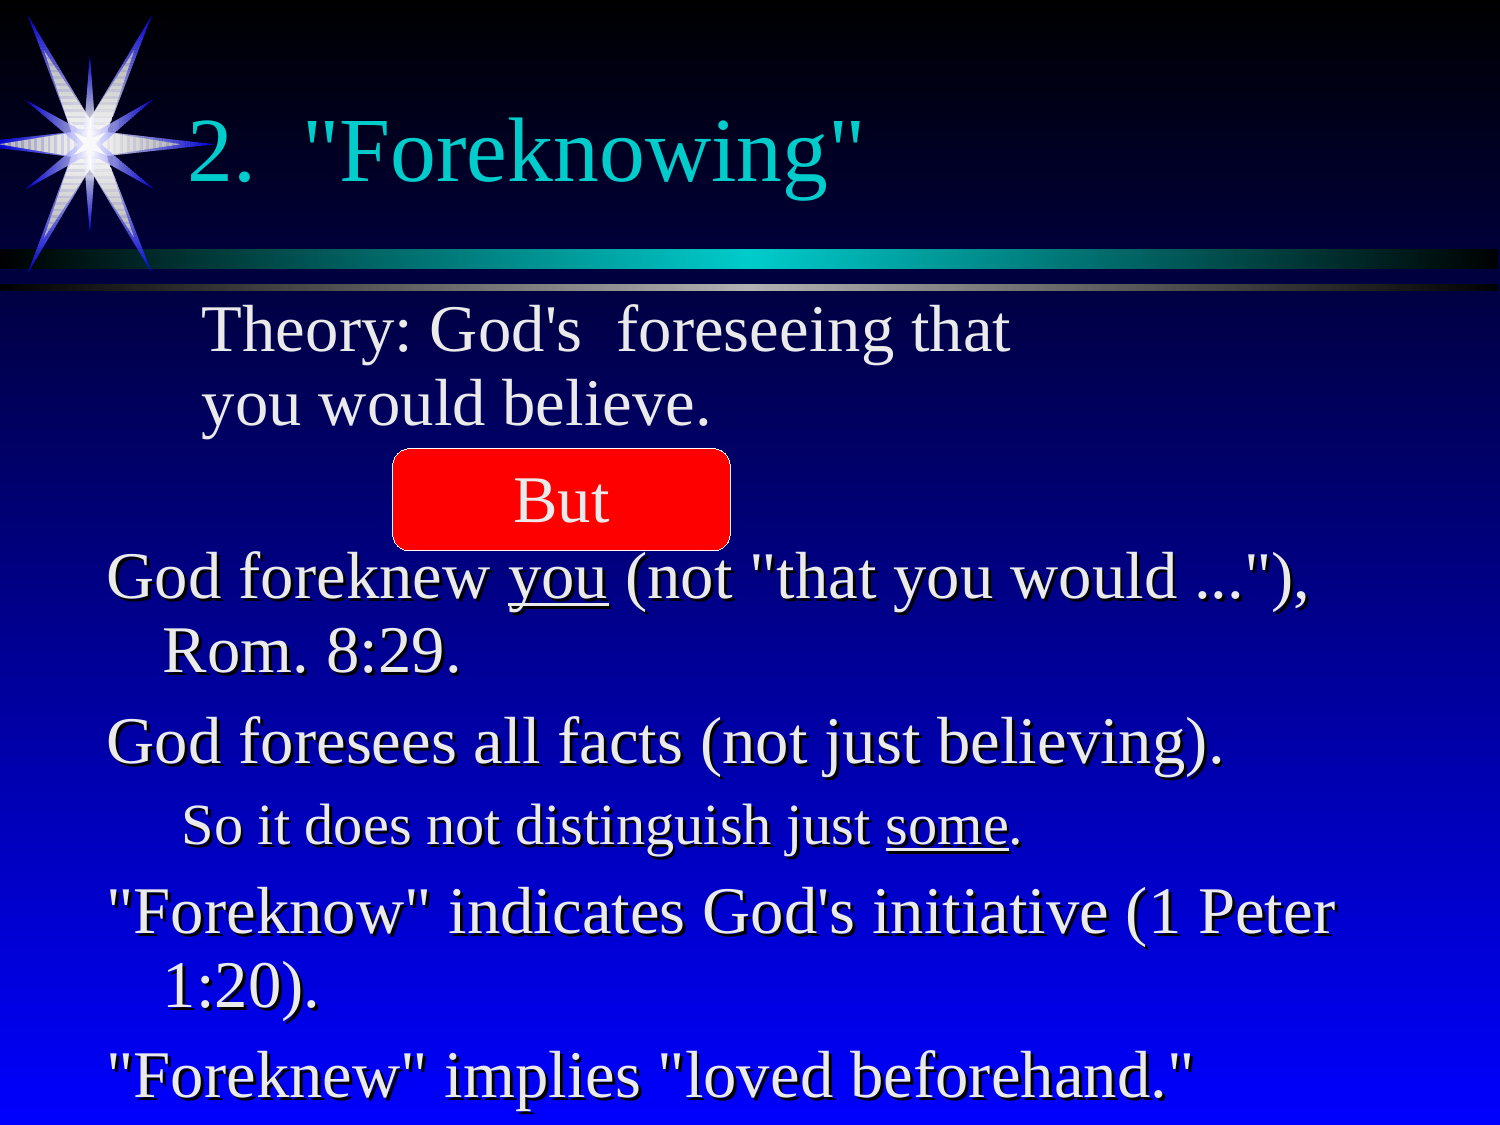

# 2. "Foreknowing"
Theory: God's foreseeing that you would believe.
But
God foreknew you (not "that you would ..."), Rom. 8:29.
God foresees all facts (not just believing).
So it does not distinguish just some.
"Foreknow" indicates God's initiative (1 Peter 1:20).
"Foreknew" implies "loved beforehand."